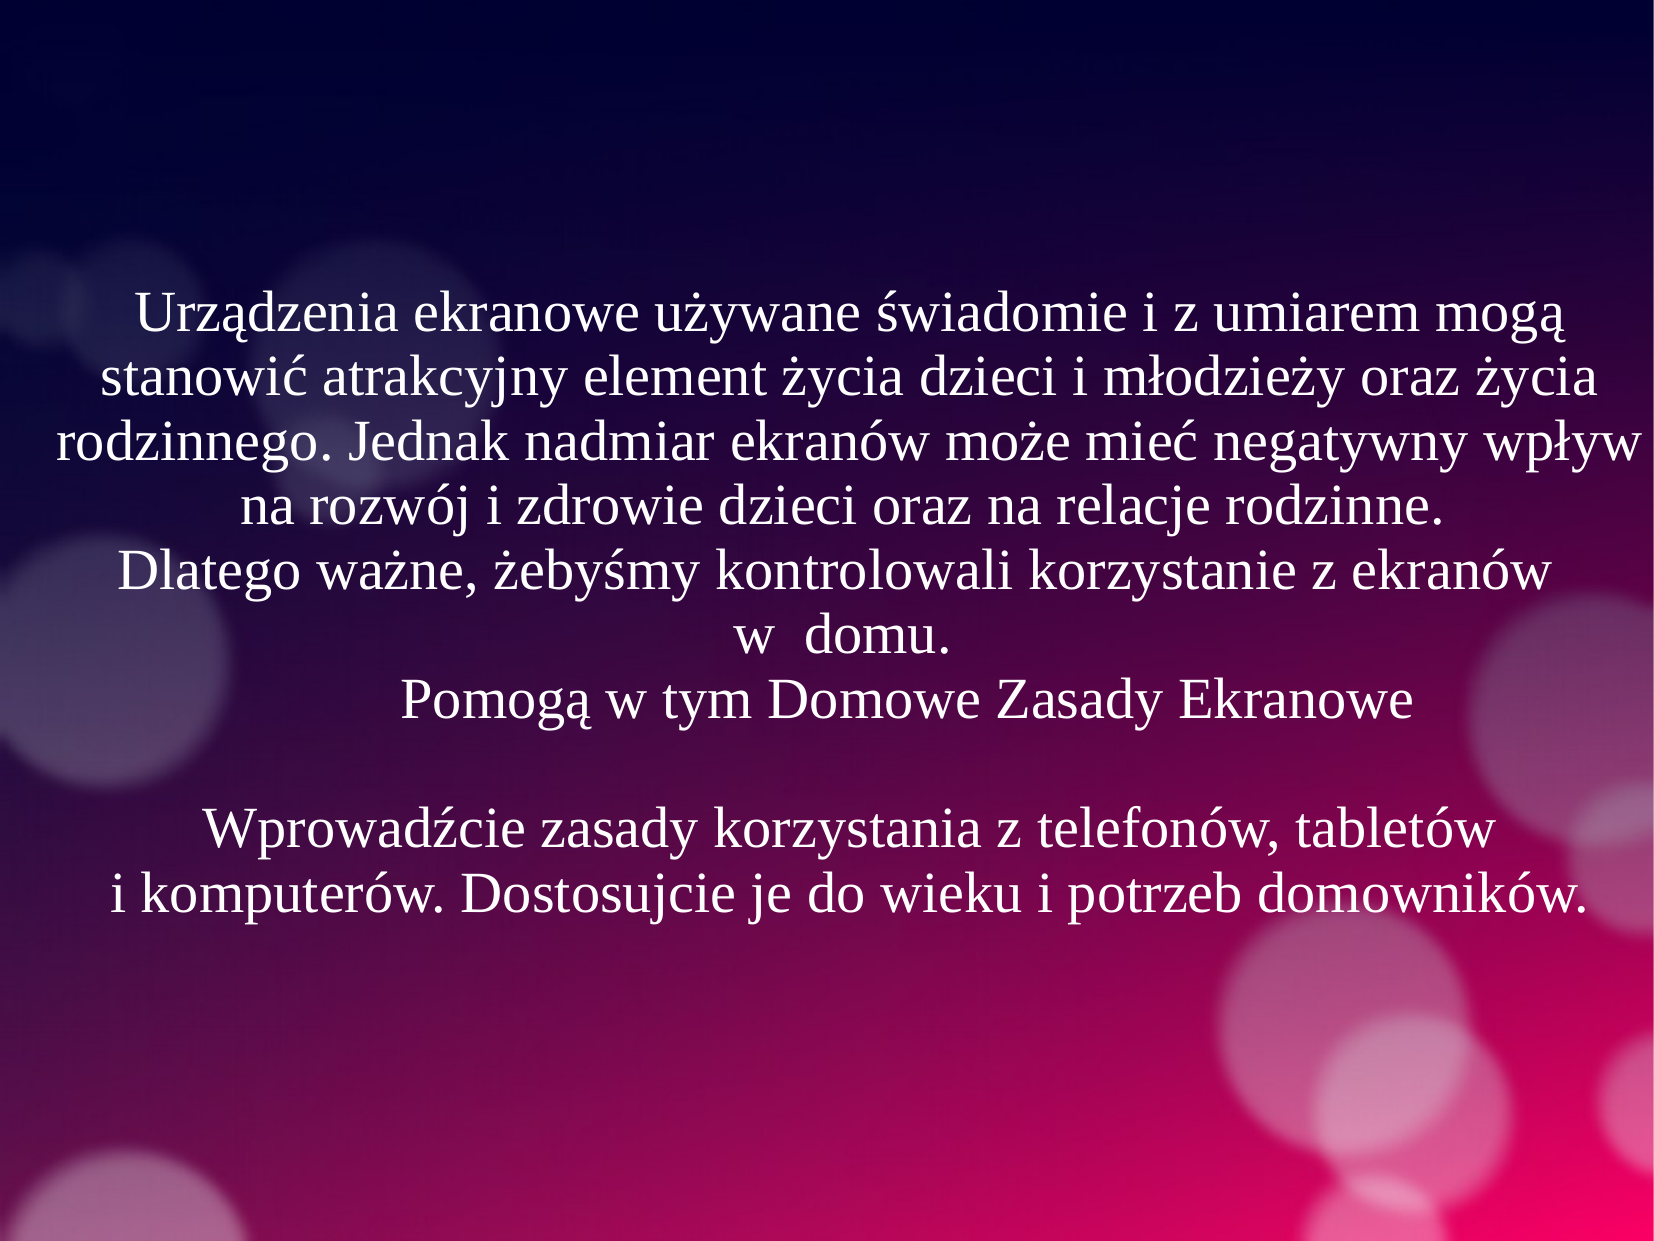

Urządzenia ekranowe używane świadomie i z umiarem mogą stanowić atrakcyjny element życia dzieci i młodzieży oraz życia rodzinnego. Jednak nadmiar ekranów może mieć negatywny wpływ na rozwój i zdrowie dzieci oraz na relacje rodzinne.
Dlatego ważne, żebyśmy kontrolowali korzystanie z ekranów
w domu.
 Pomogą w tym Domowe Zasady Ekranowe
Wprowadźcie zasady korzystania z telefonów, tabletów
i komputerów. Dostosujcie je do wieku i potrzeb domowników.